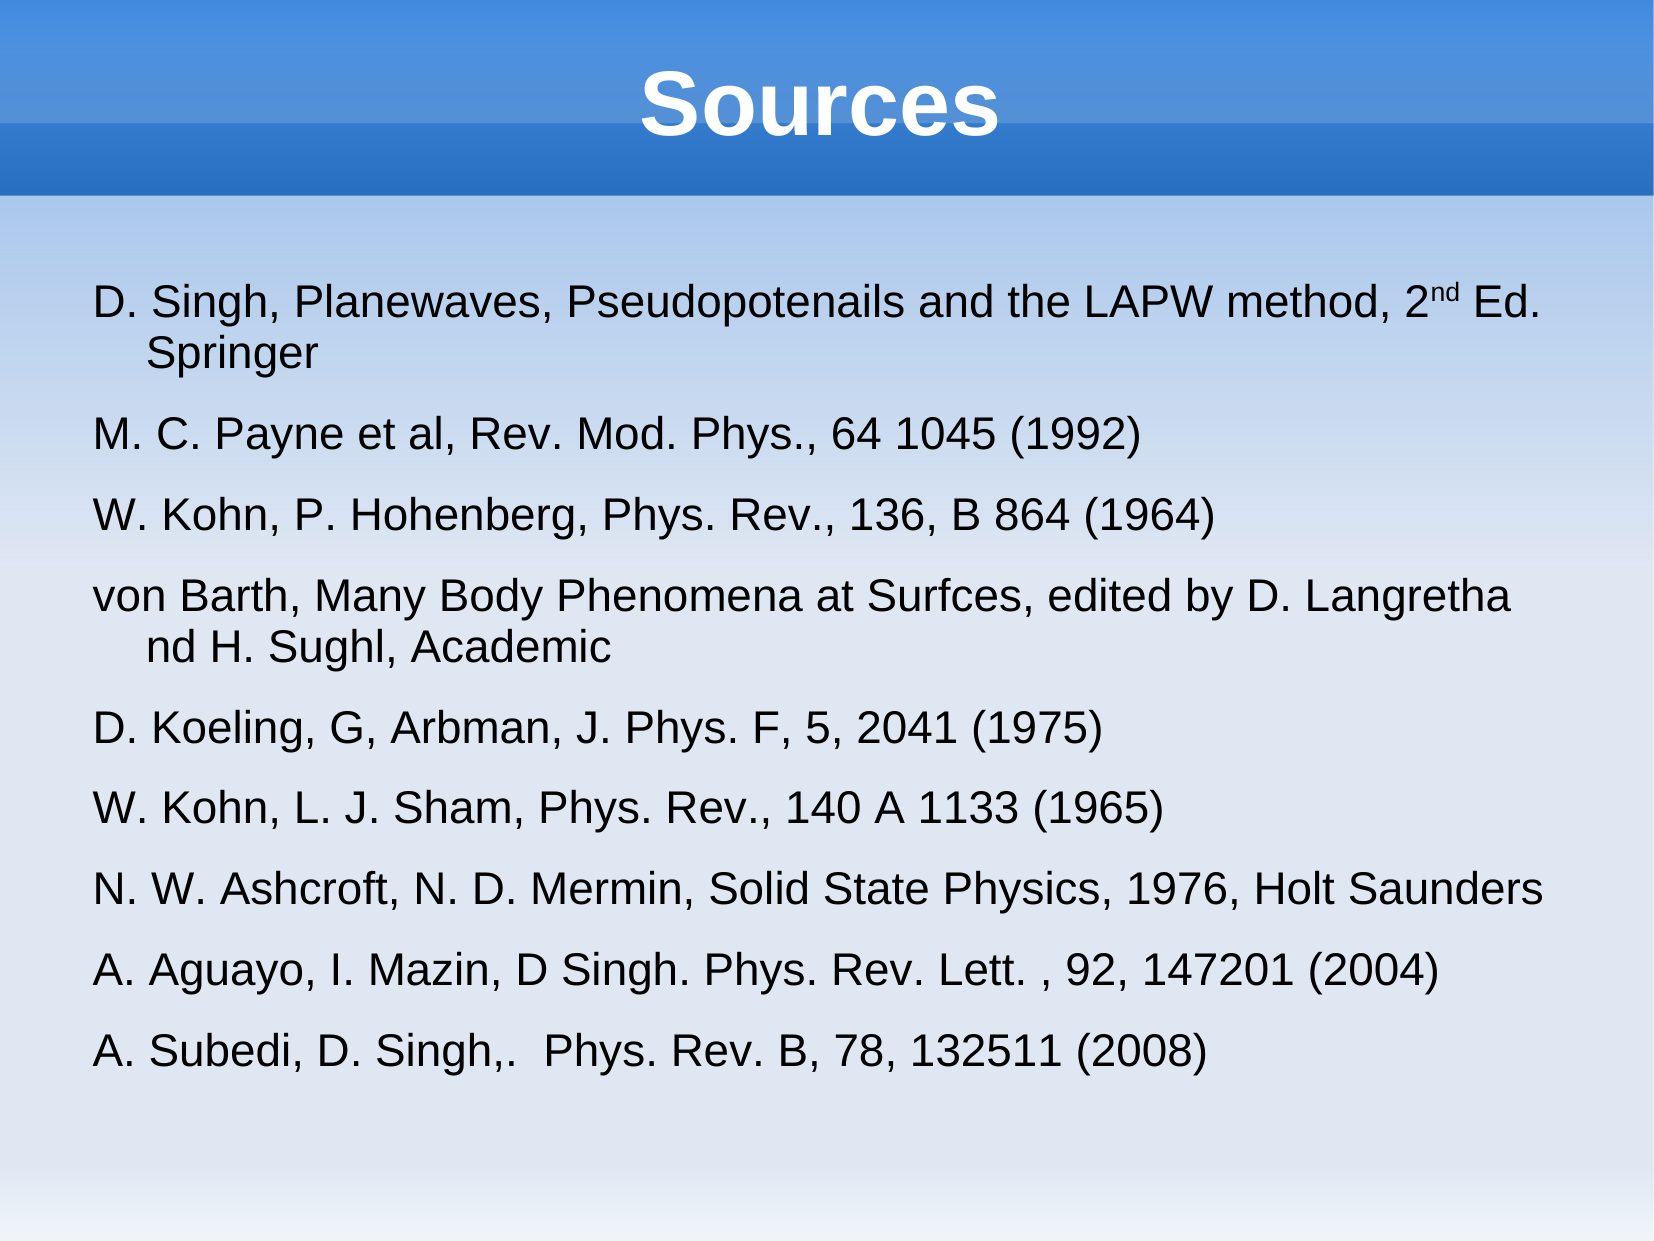

# Sources
D. Singh, Planewaves, Pseudopotenails and the LAPW method, 2nd Ed. Springer
M. C. Payne et al, Rev. Mod. Phys., 64 1045 (1992)
W. Kohn, P. Hohenberg, Phys. Rev., 136, B 864 (1964)
von Barth, Many Body Phenomena at Surfces, edited by D. Langretha nd H. Sughl, Academic
D. Koeling, G, Arbman, J. Phys. F, 5, 2041 (1975)
W. Kohn, L. J. Sham, Phys. Rev., 140 A 1133 (1965)
N. W. Ashcroft, N. D. Mermin, Solid State Physics, 1976, Holt Saunders
A. Aguayo, I. Mazin, D Singh. Phys. Rev. Lett. , 92, 147201 (2004)
A. Subedi, D. Singh,. Phys. Rev. B, 78, 132511 (2008)